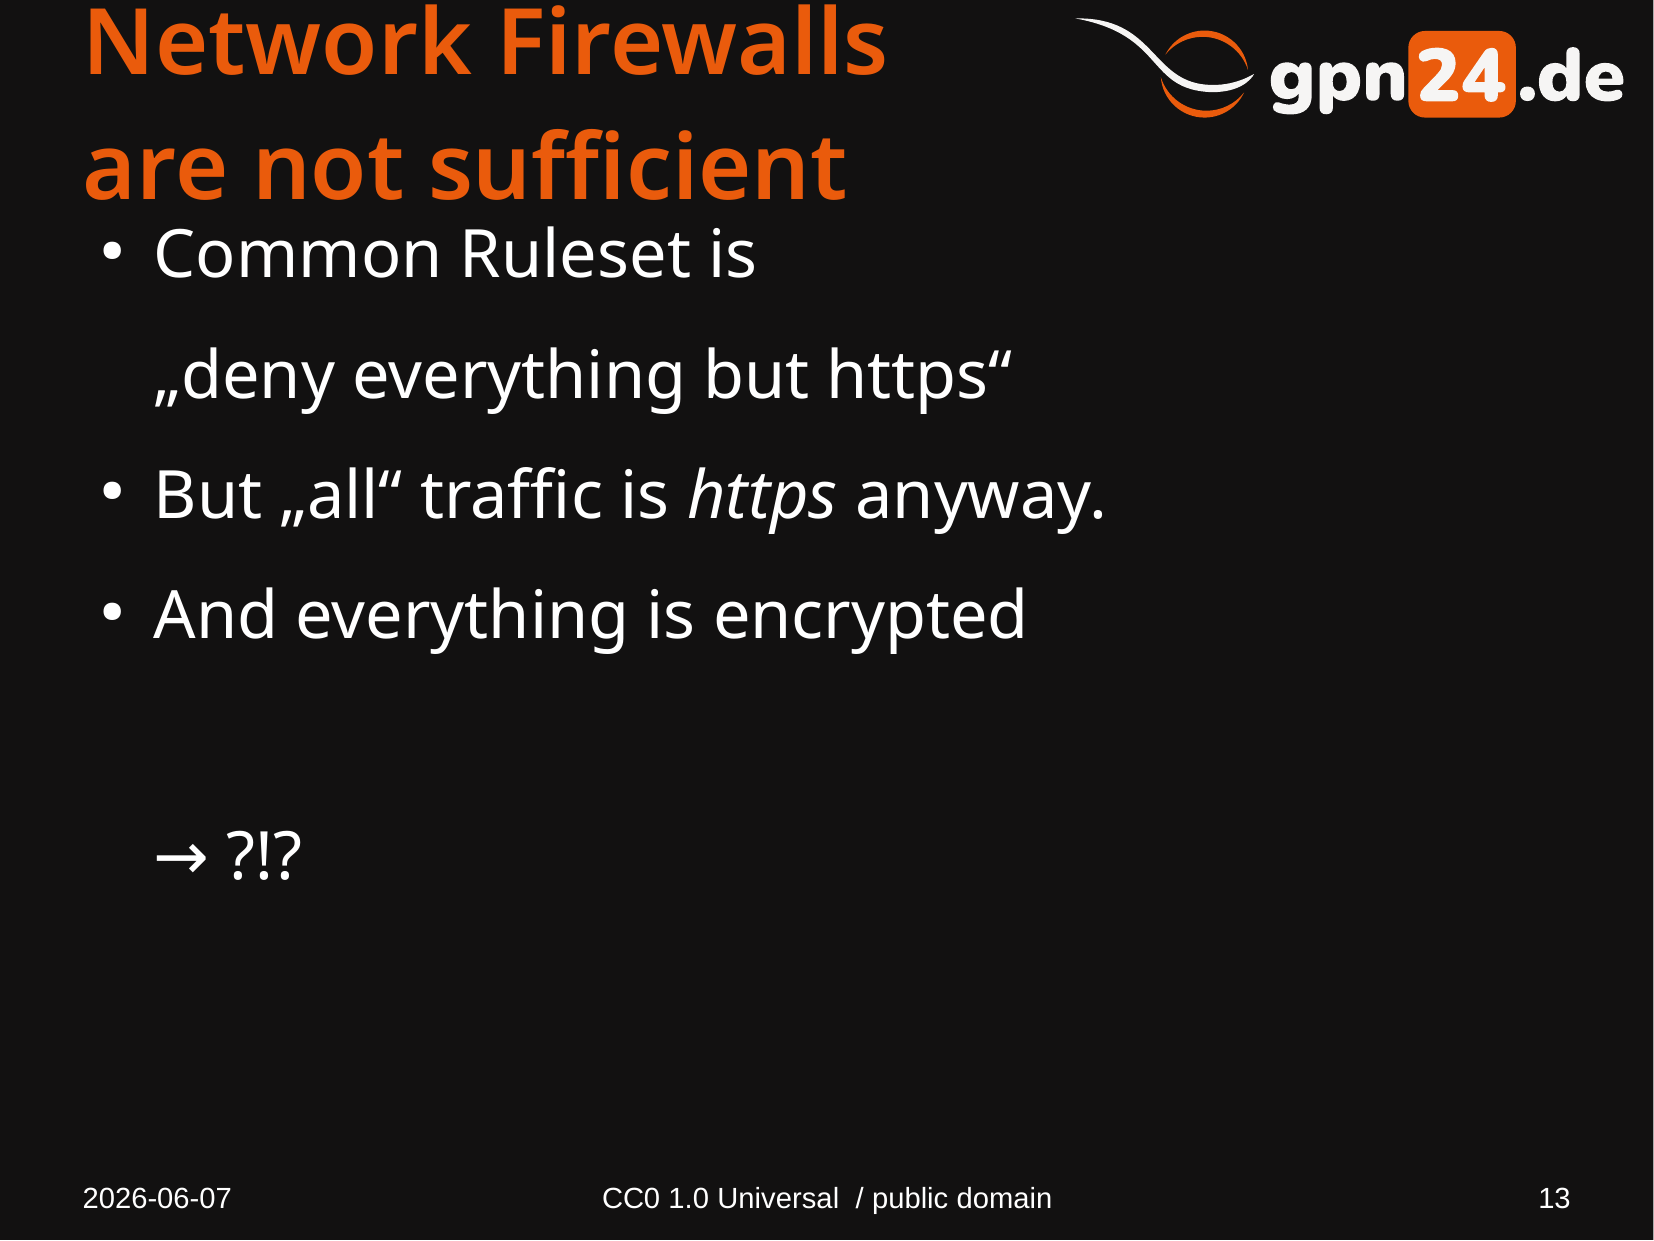

# Network Firewalls are not sufficient
Common Ruleset is
„deny everything but https“
But „all“ traffic is https anyway.
And everything is encrypted
→ ?!?
2026-06-07
CC0 1.0 Universal / public domain
13